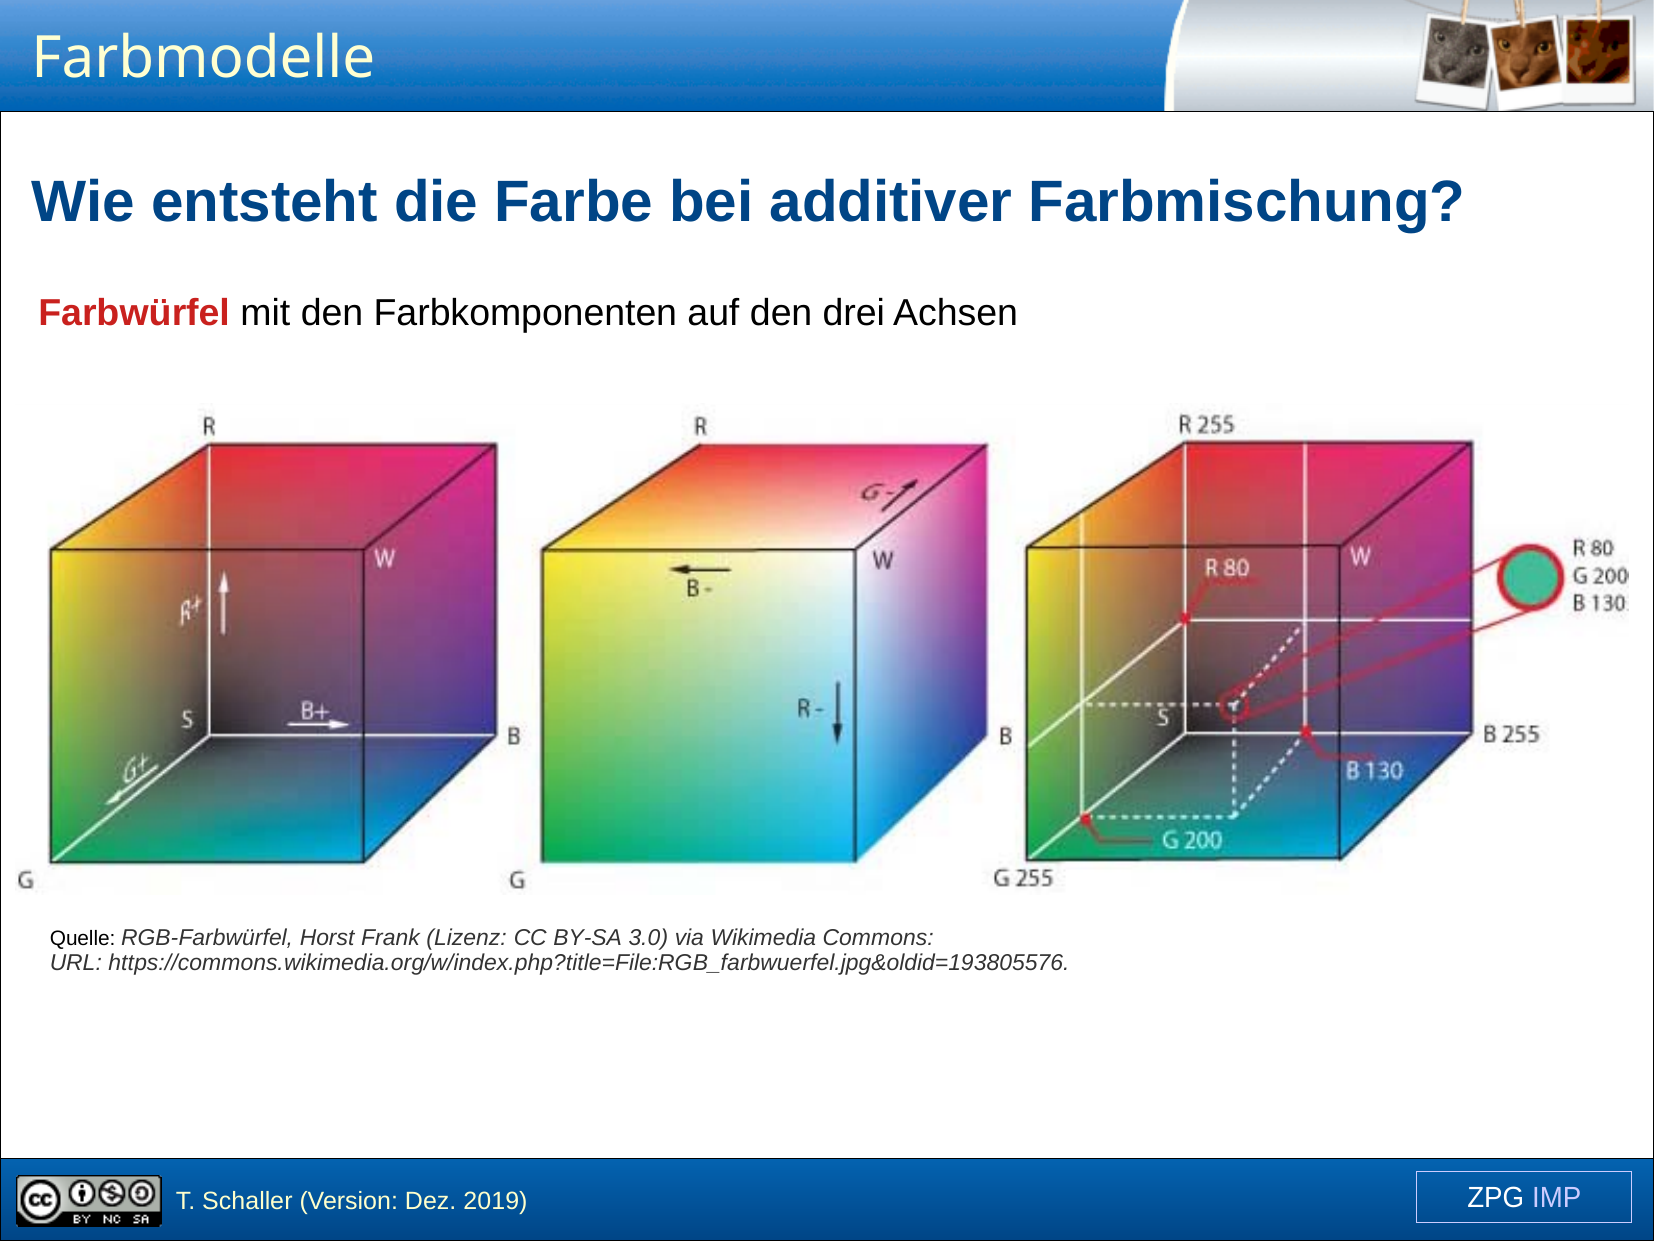

# Farbmodelle
Wie entsteht die Farbe bei additiver Farbmischung?
Farbwürfel mit den Farbkomponenten auf den drei Achsen
Quelle: RGB-Farbwürfel, Horst Frank (Lizenz: CC BY-SA 3.0) via Wikimedia Commons:
URL: https://commons.wikimedia.org/w/index.php?title=File:RGB_farbwuerfel.jpg&oldid=193805576.
4